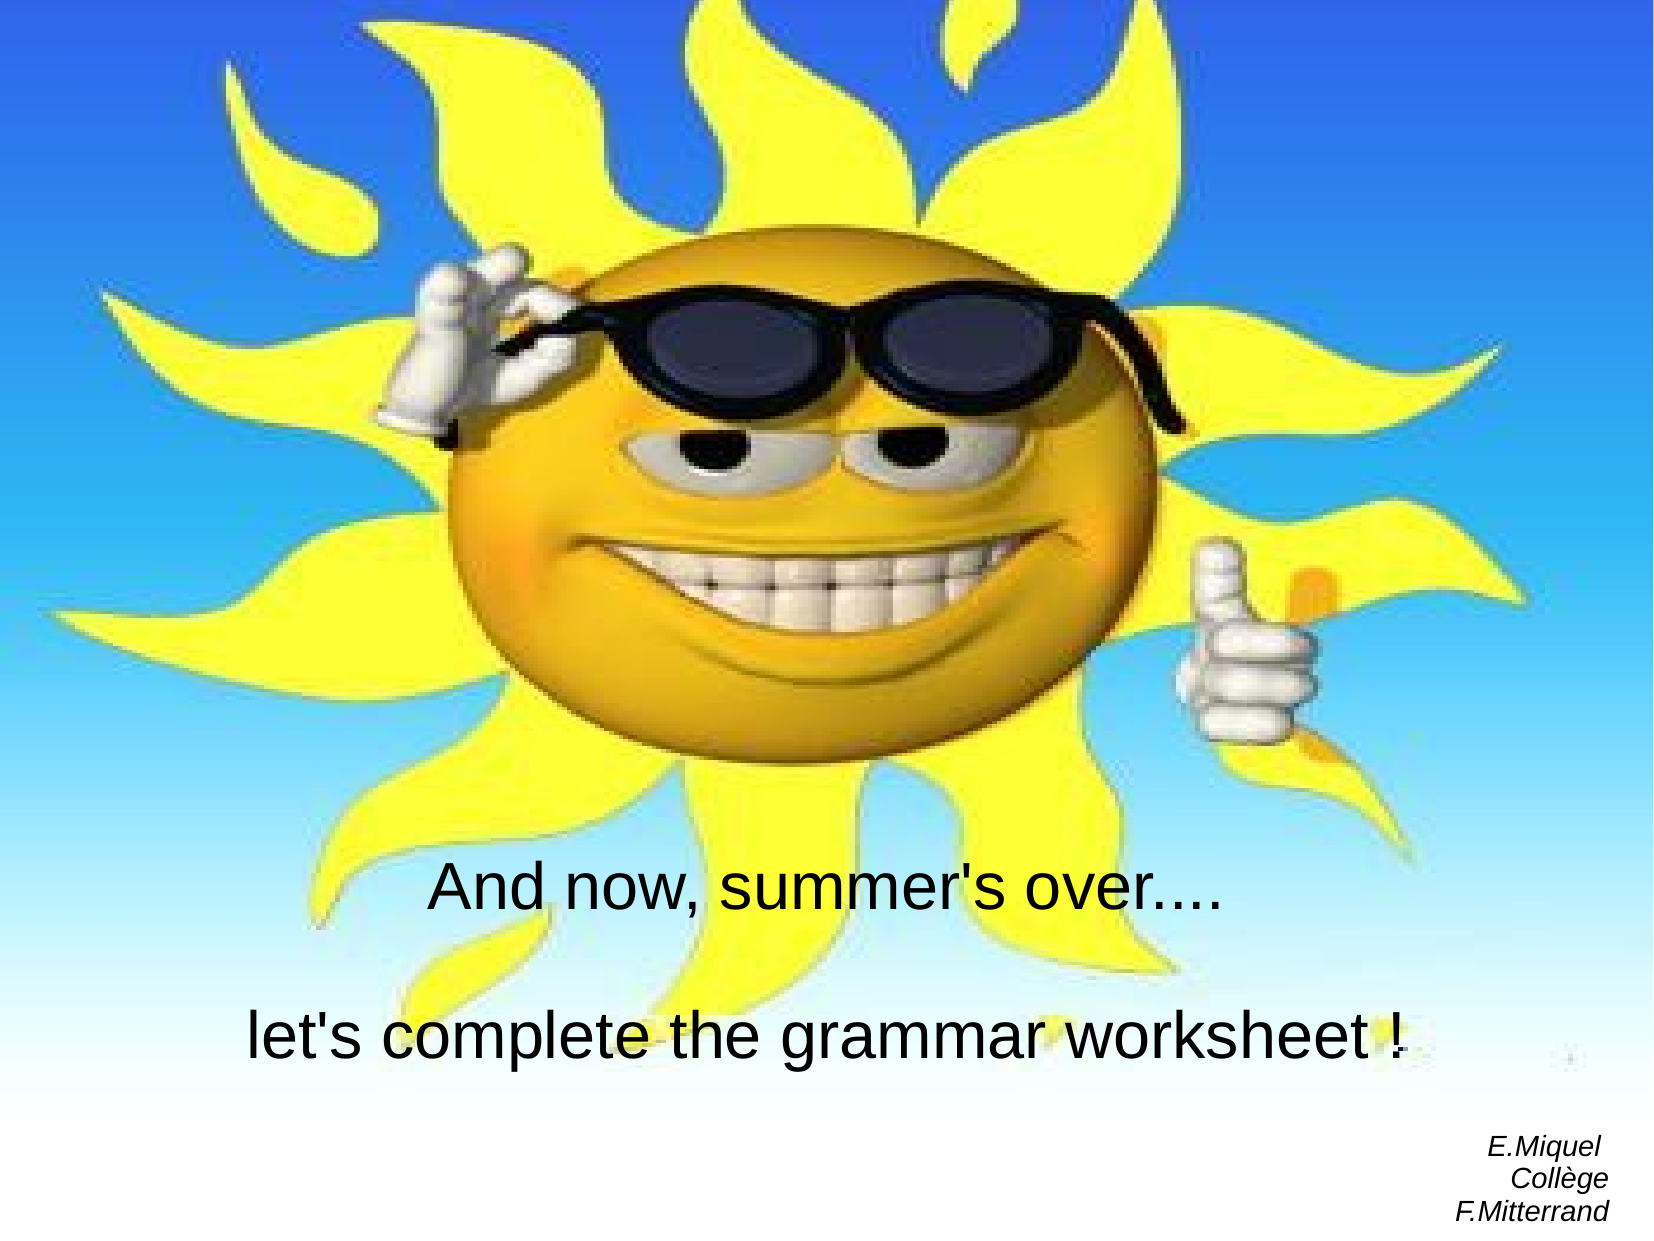

#
And now, summer's over....
let's complete the grammar worksheet !
E.Miquel
Collège F.Mitterrand